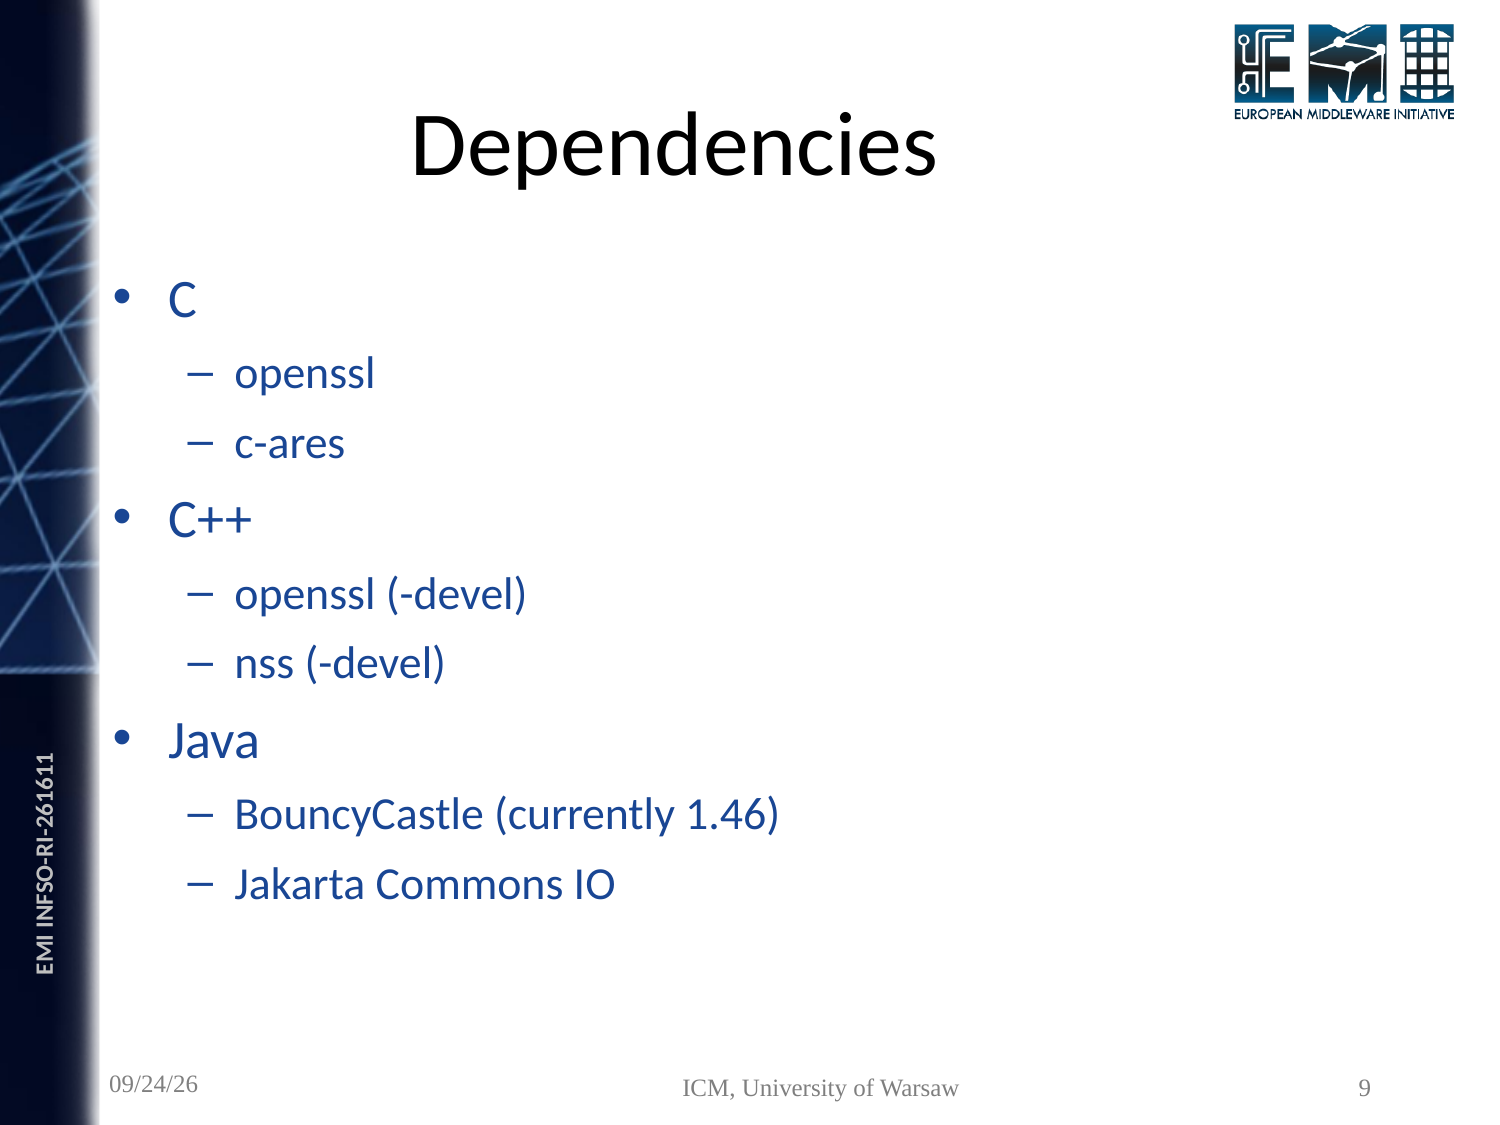

# Dependencies
C
openssl
c-ares
C++
openssl (-devel)
nss (-devel)
Java
BouncyCastle (currently 1.46)
Jakarta Commons IO
9